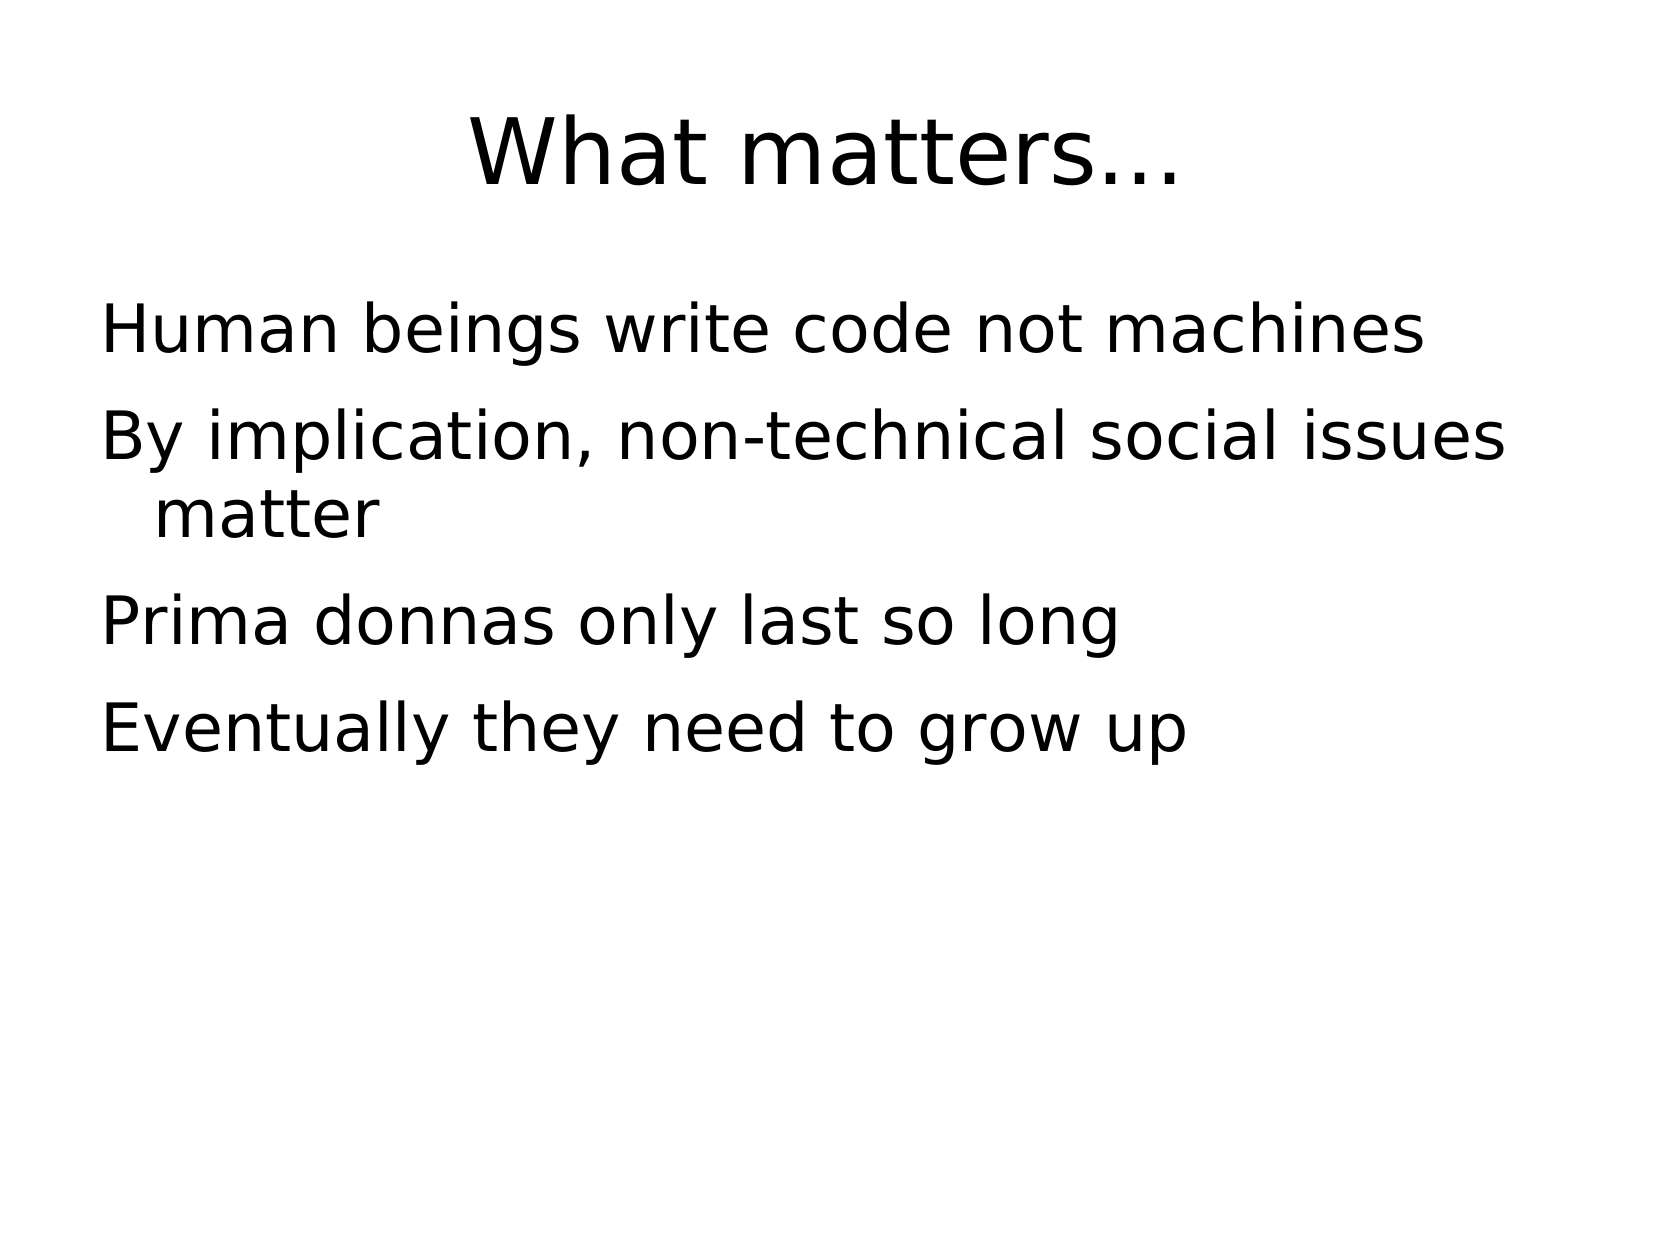

# What matters...
Human beings write code not machines
By implication, non-technical social issues matter
Prima donnas only last so long
Eventually they need to grow up